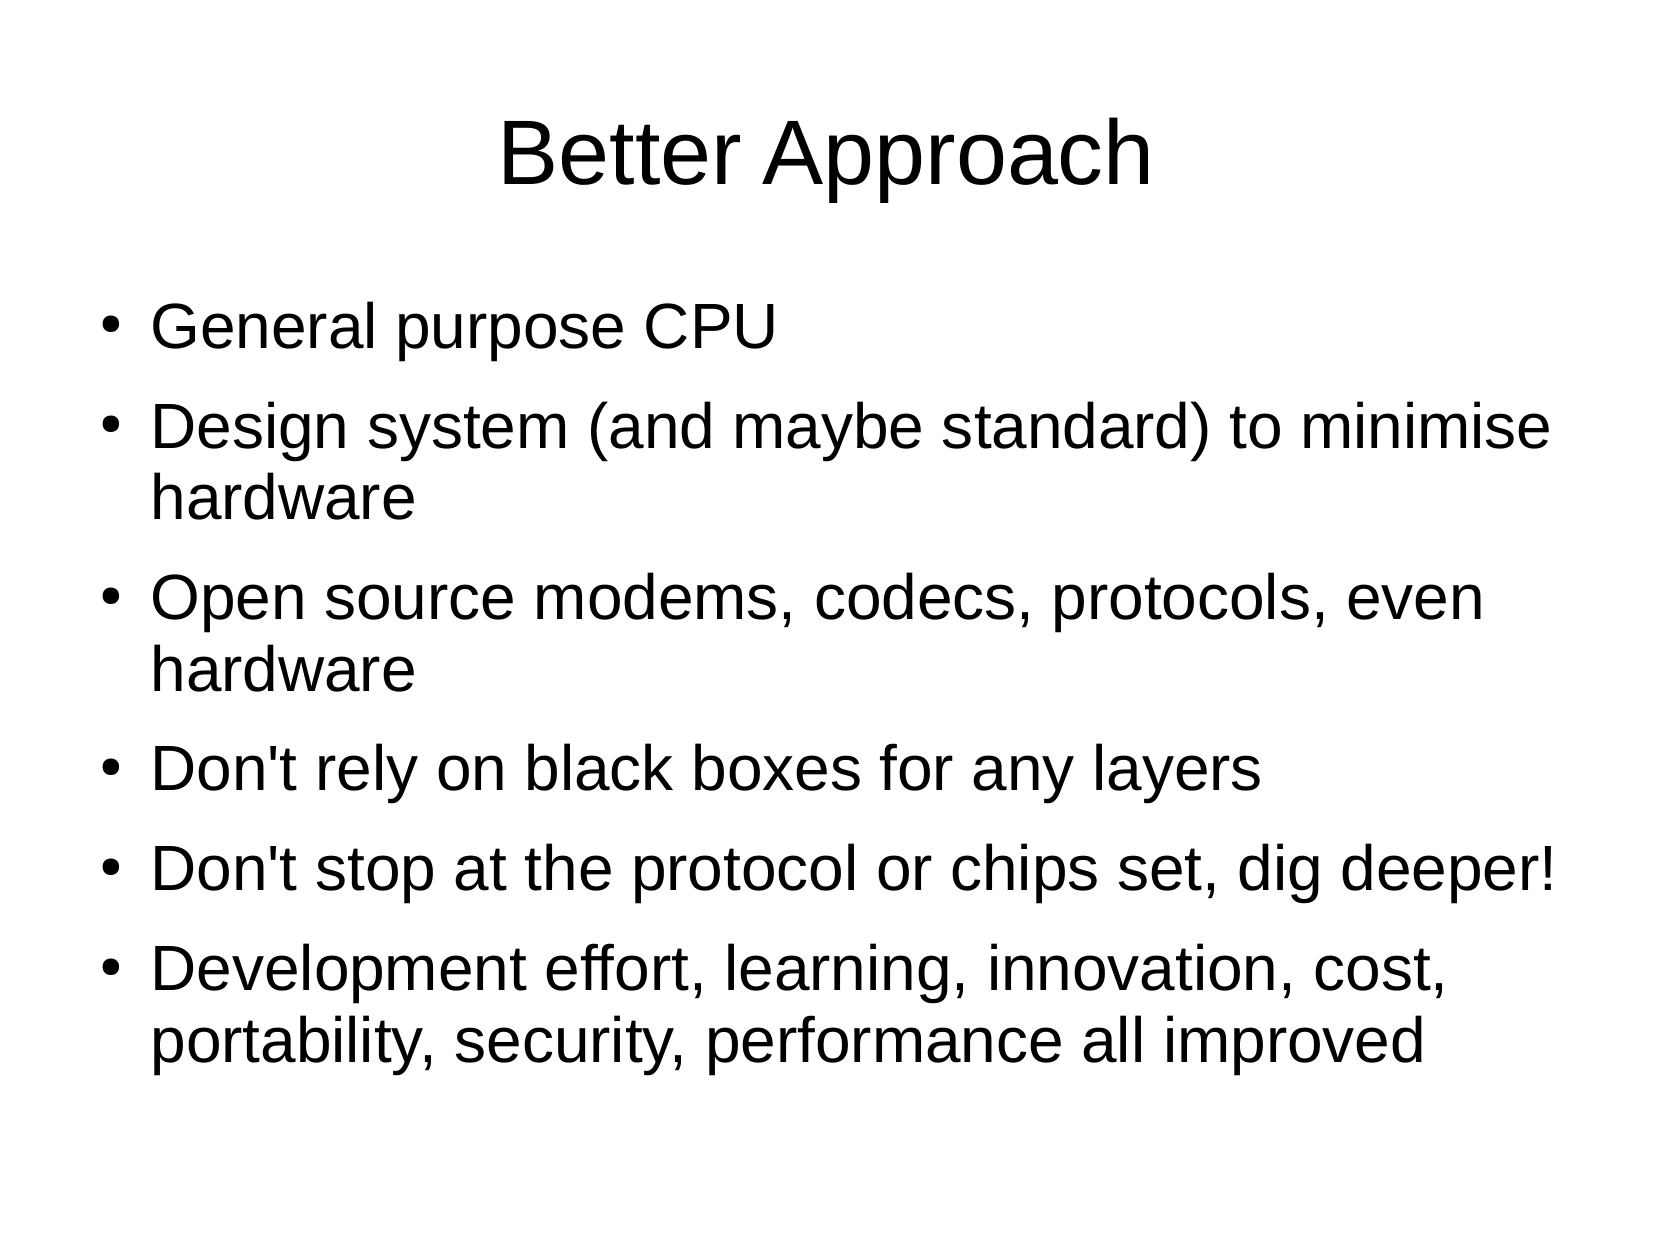

# Better Approach
General purpose CPU
Design system (and maybe standard) to minimise hardware
Open source modems, codecs, protocols, even hardware
Don't rely on black boxes for any layers
Don't stop at the protocol or chips set, dig deeper!
Development effort, learning, innovation, cost, portability, security, performance all improved